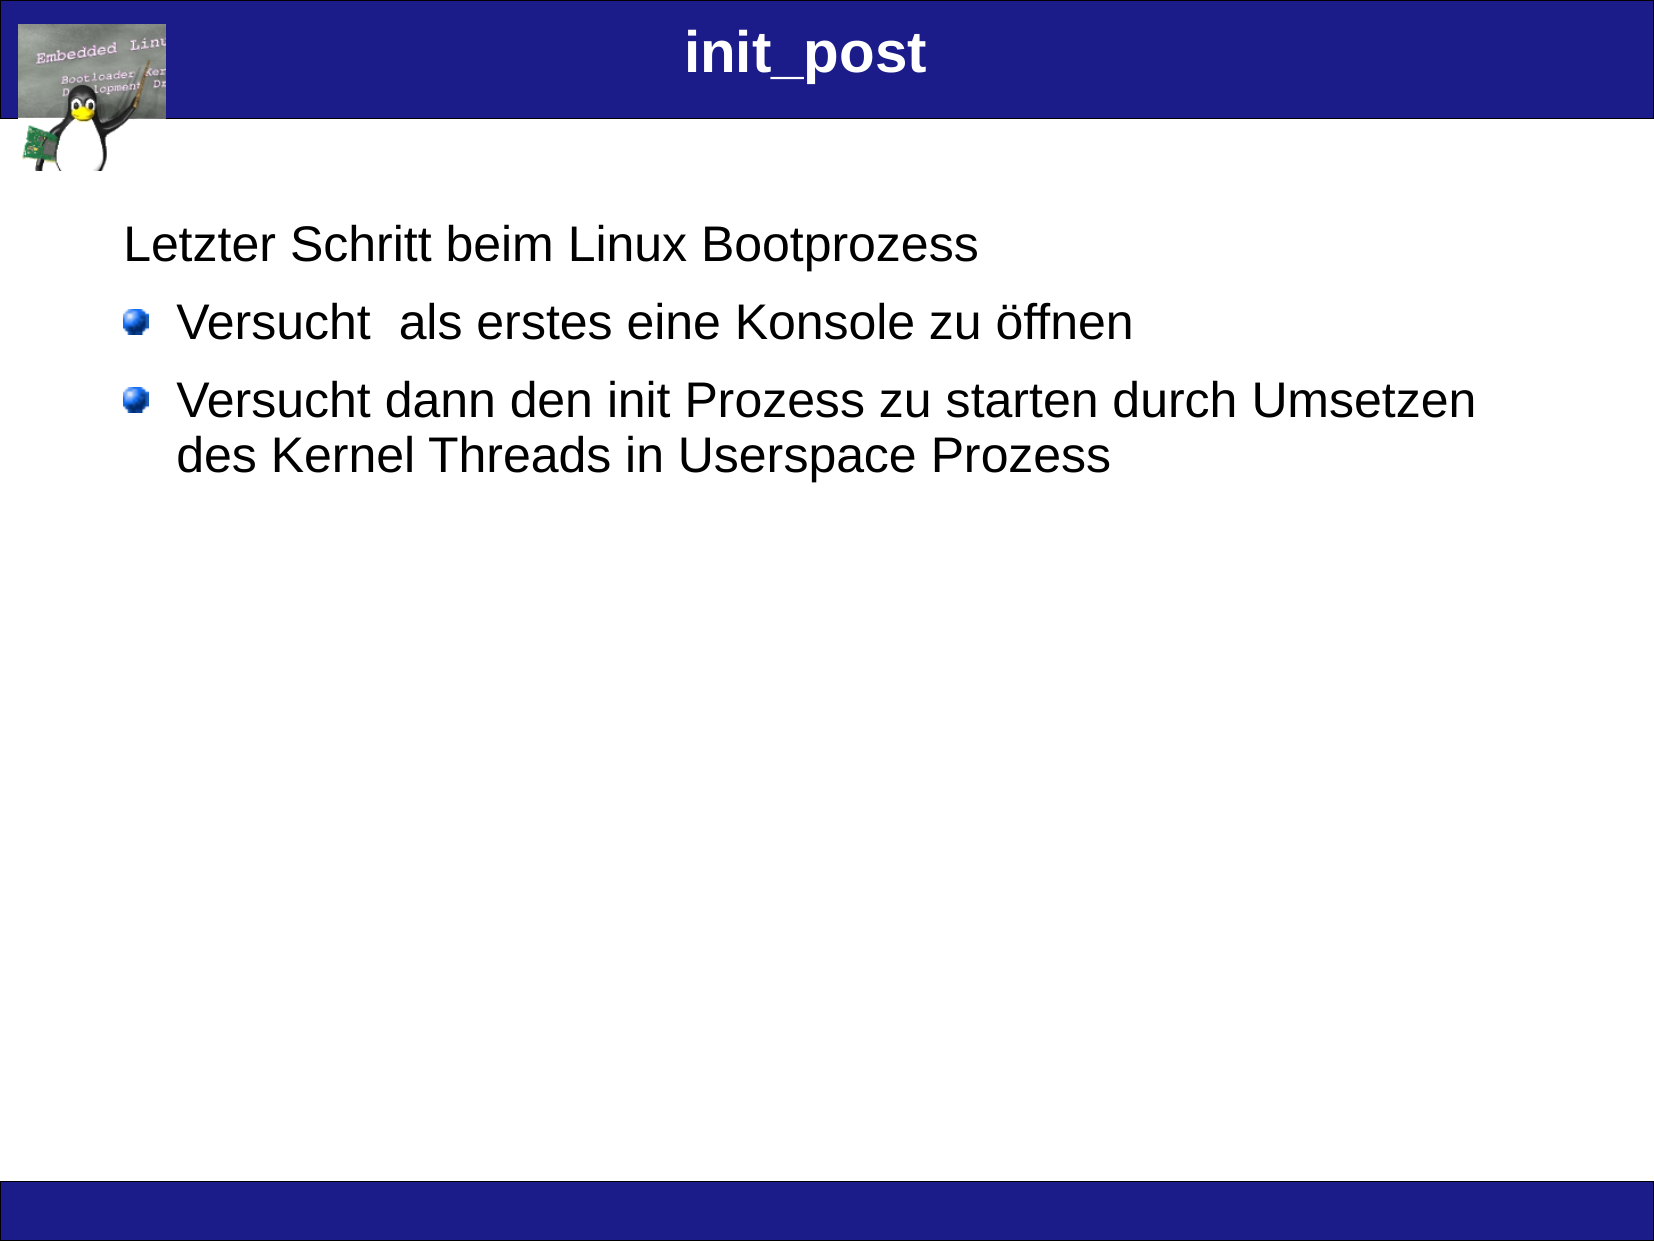

# init_post
Letzter Schritt beim Linux Bootprozess
Versucht als erstes eine Konsole zu öffnen
Versucht dann den init Prozess zu starten durch Umsetzen des Kernel Threads in Userspace Prozess